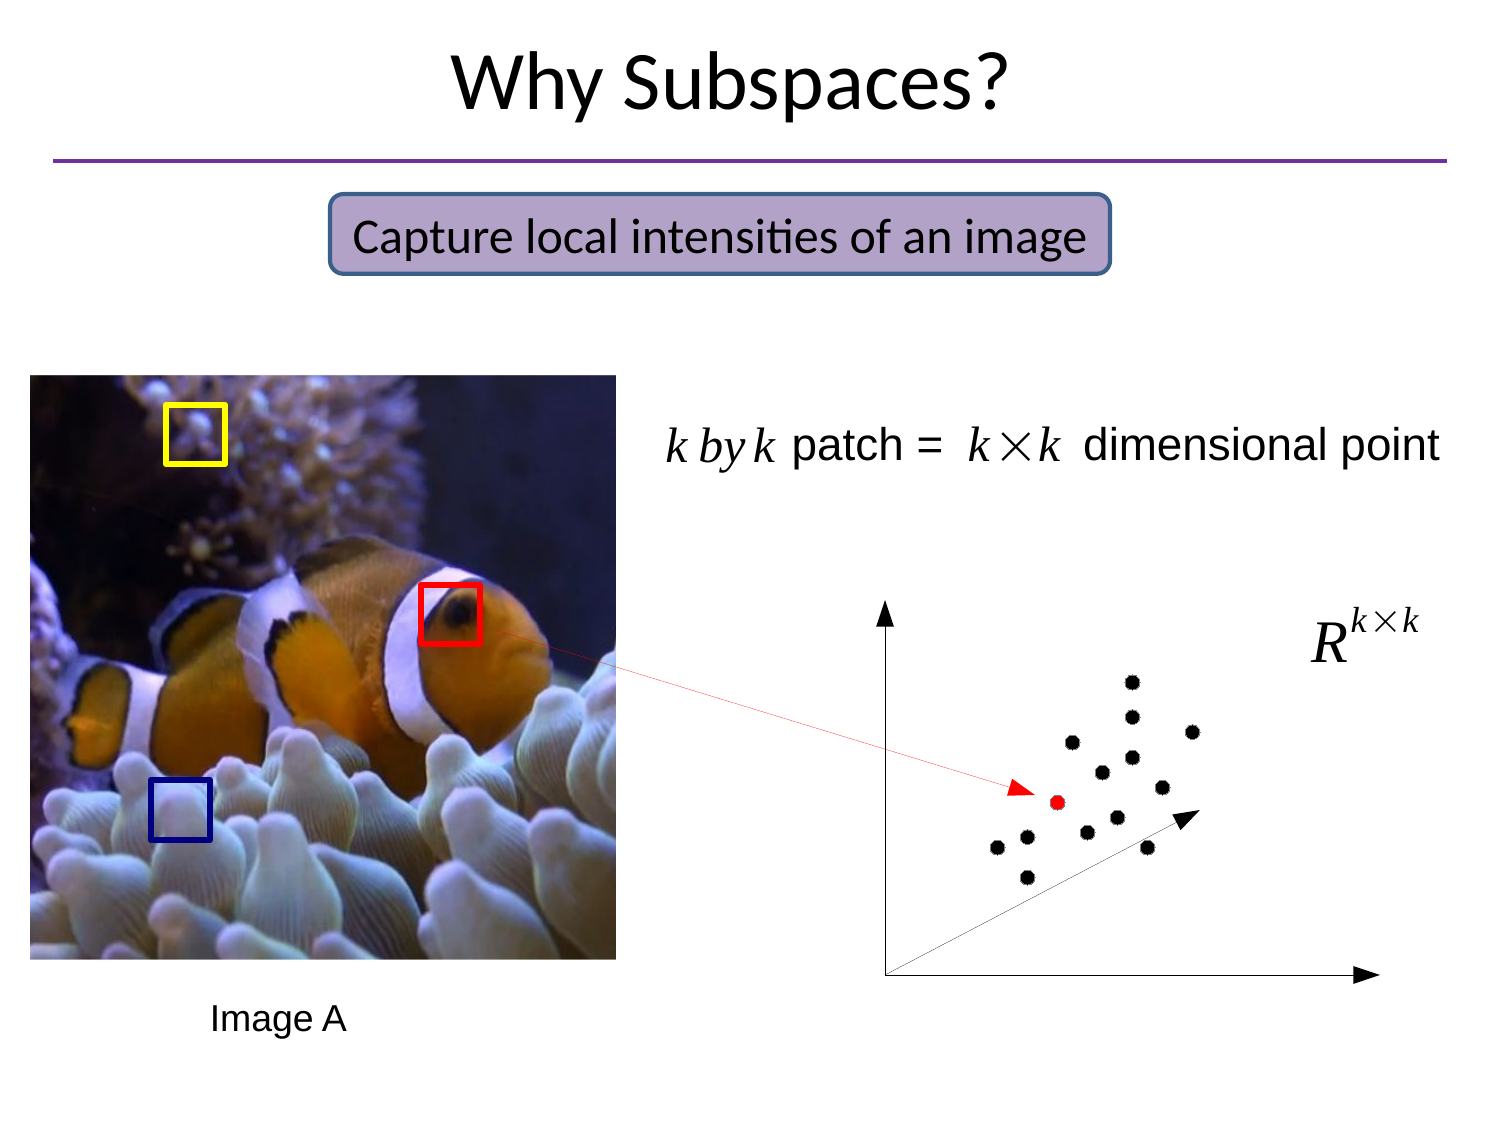

# Why Subspaces?
Capture local intensities of an image
 patch = dimensional point
Image A